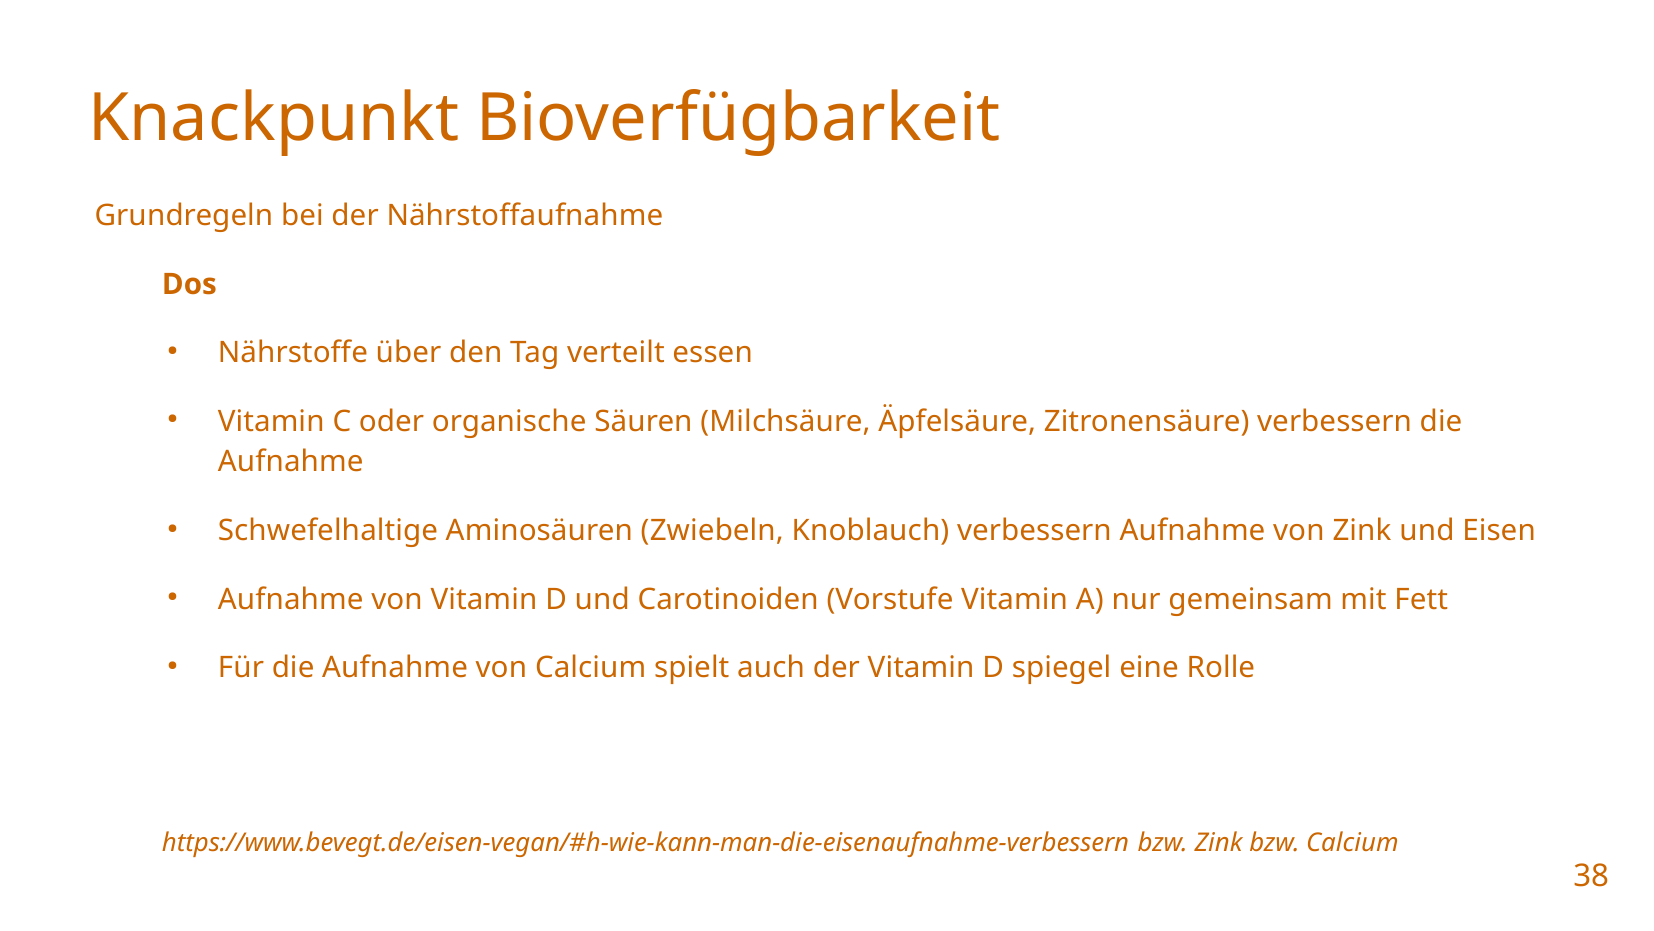

# Knackpunkt Bioverfügbarkeit
Grundregeln bei der Nährstoffaufnahme
Dos
Nährstoffe über den Tag verteilt essen
Vitamin C oder organische Säuren (Milchsäure, Äpfelsäure, Zitronensäure) verbessern die Aufnahme
Schwefelhaltige Aminosäuren (Zwiebeln, Knoblauch) verbessern Aufnahme von Zink und Eisen
Aufnahme von Vitamin D und Carotinoiden (Vorstufe Vitamin A) nur gemeinsam mit Fett
Für die Aufnahme von Calcium spielt auch der Vitamin D spiegel eine Rolle
https://www.bevegt.de/eisen-vegan/#h-wie-kann-man-die-eisenaufnahme-verbessern bzw. Zink bzw. Calcium